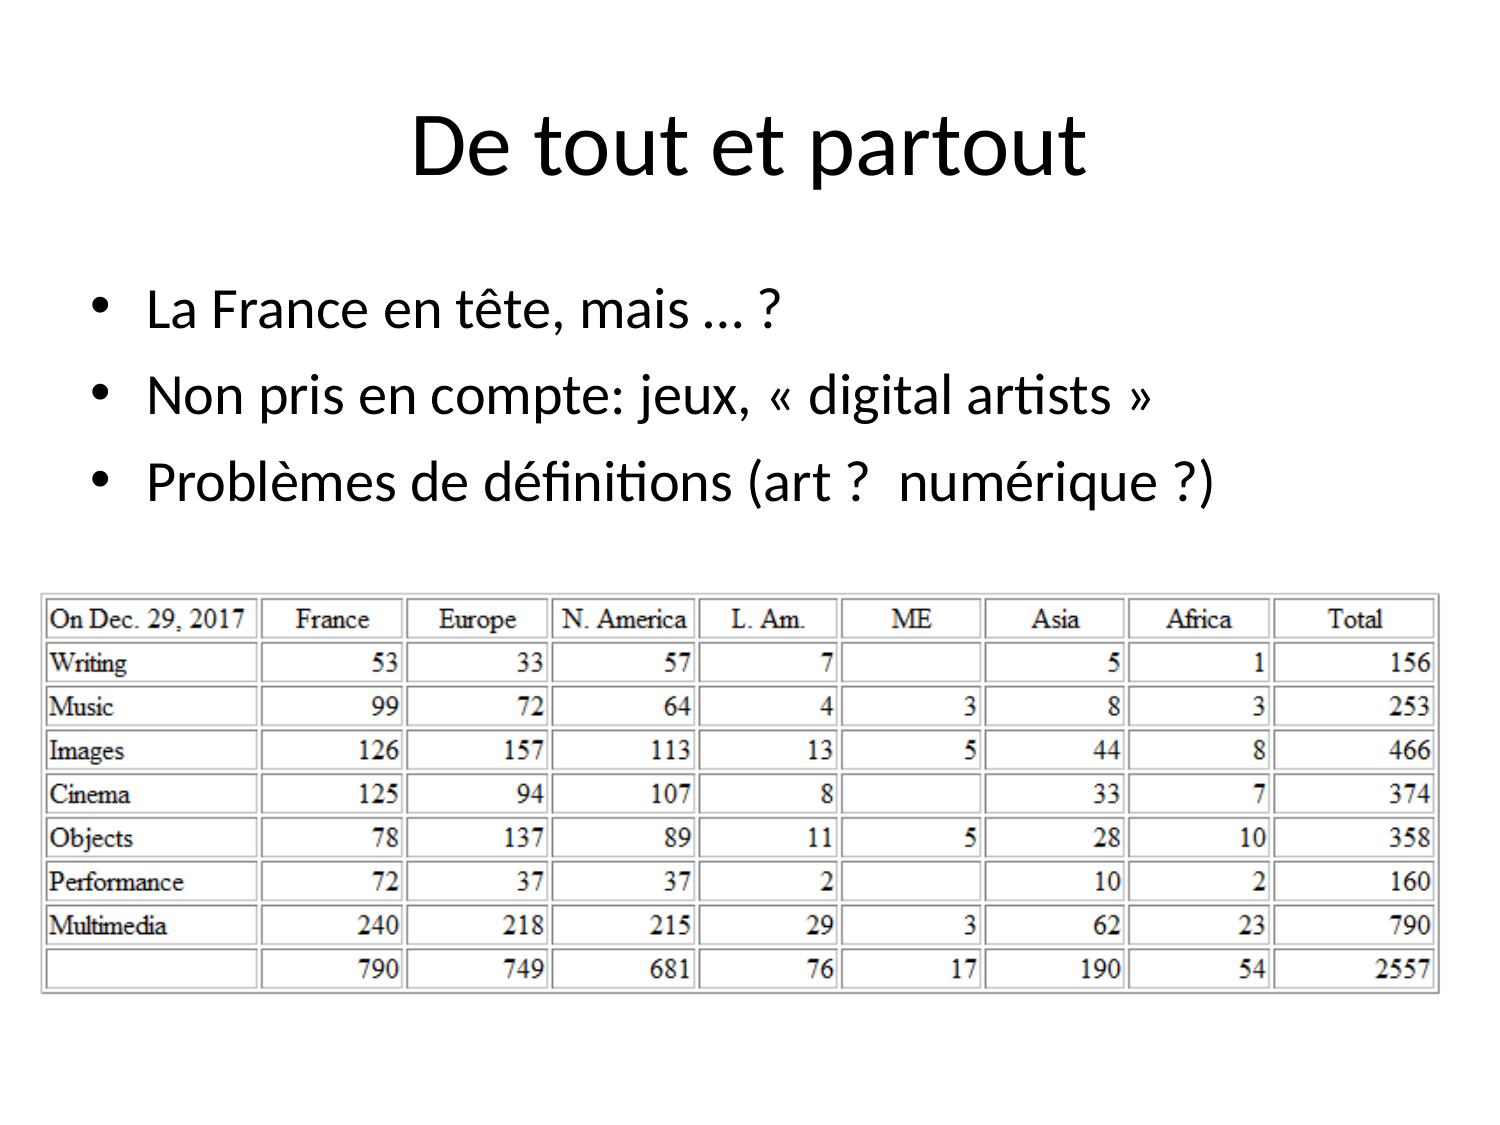

# De tout et partout
La France en tête, mais … ?
Non pris en compte: jeux, « digital artists »
Problèmes de définitions (art ? numérique ?)